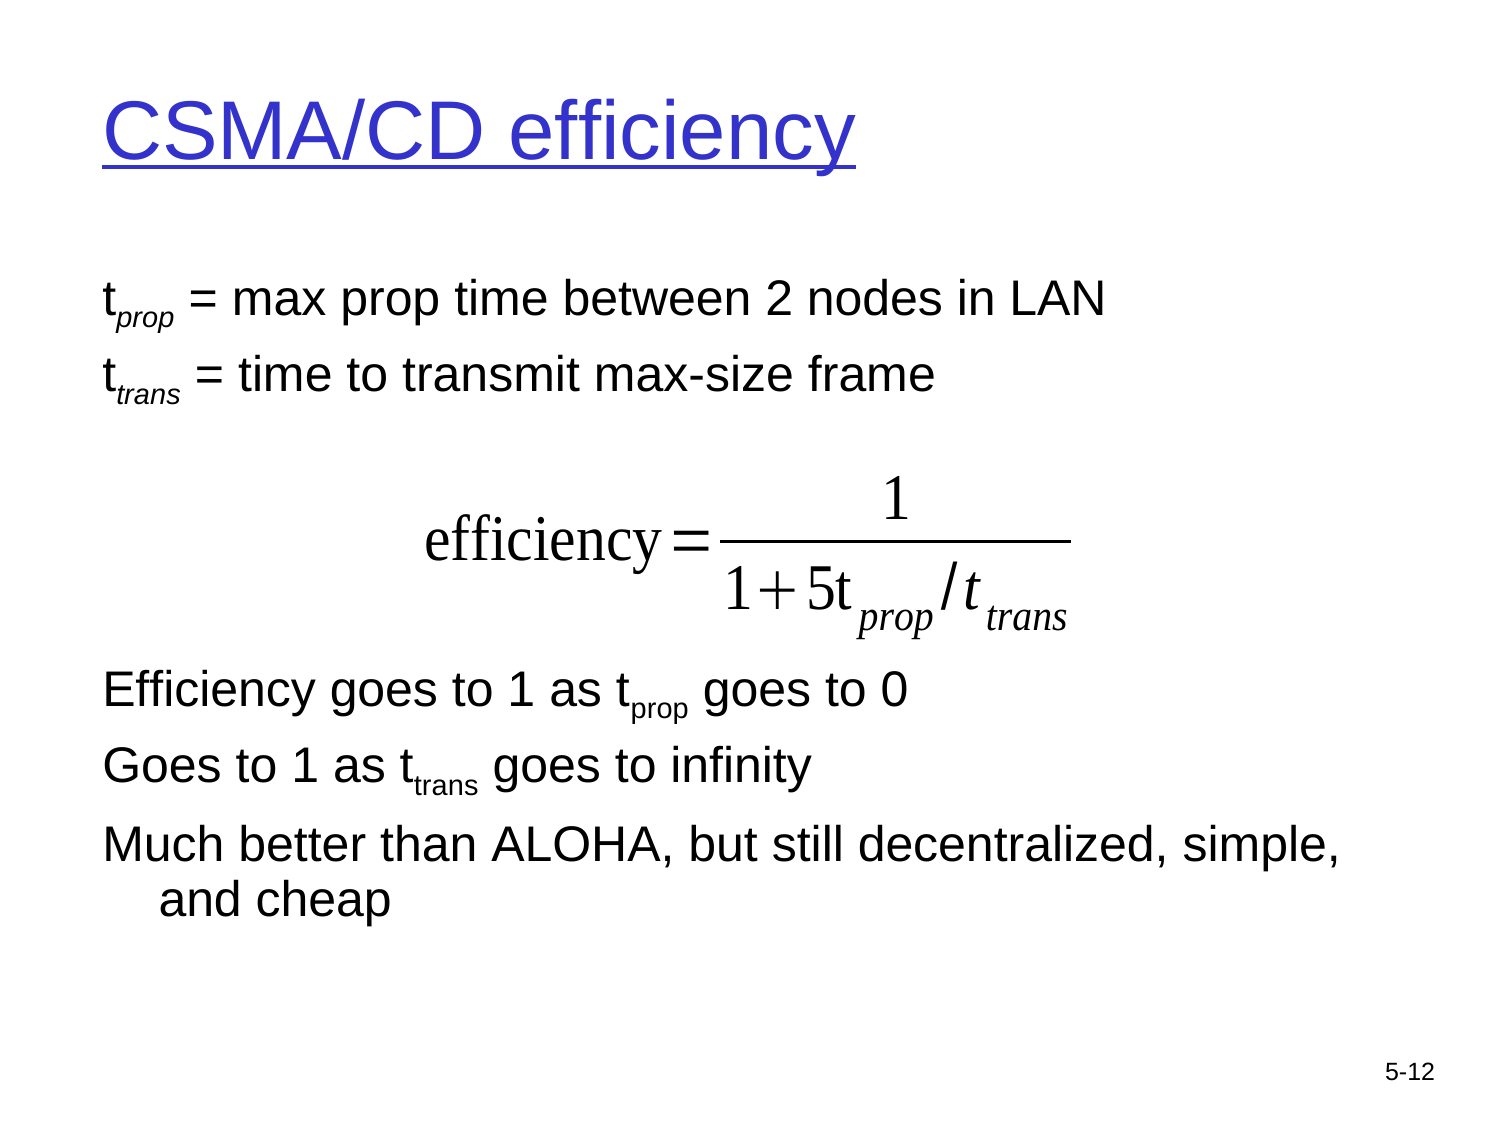

# CSMA/CD efficiency
tprop = max prop time between 2 nodes in LAN
ttrans = time to transmit max-size frame
Efficiency goes to 1 as tprop goes to 0
Goes to 1 as ttrans goes to infinity
Much better than ALOHA, but still decentralized, simple, and cheap
12